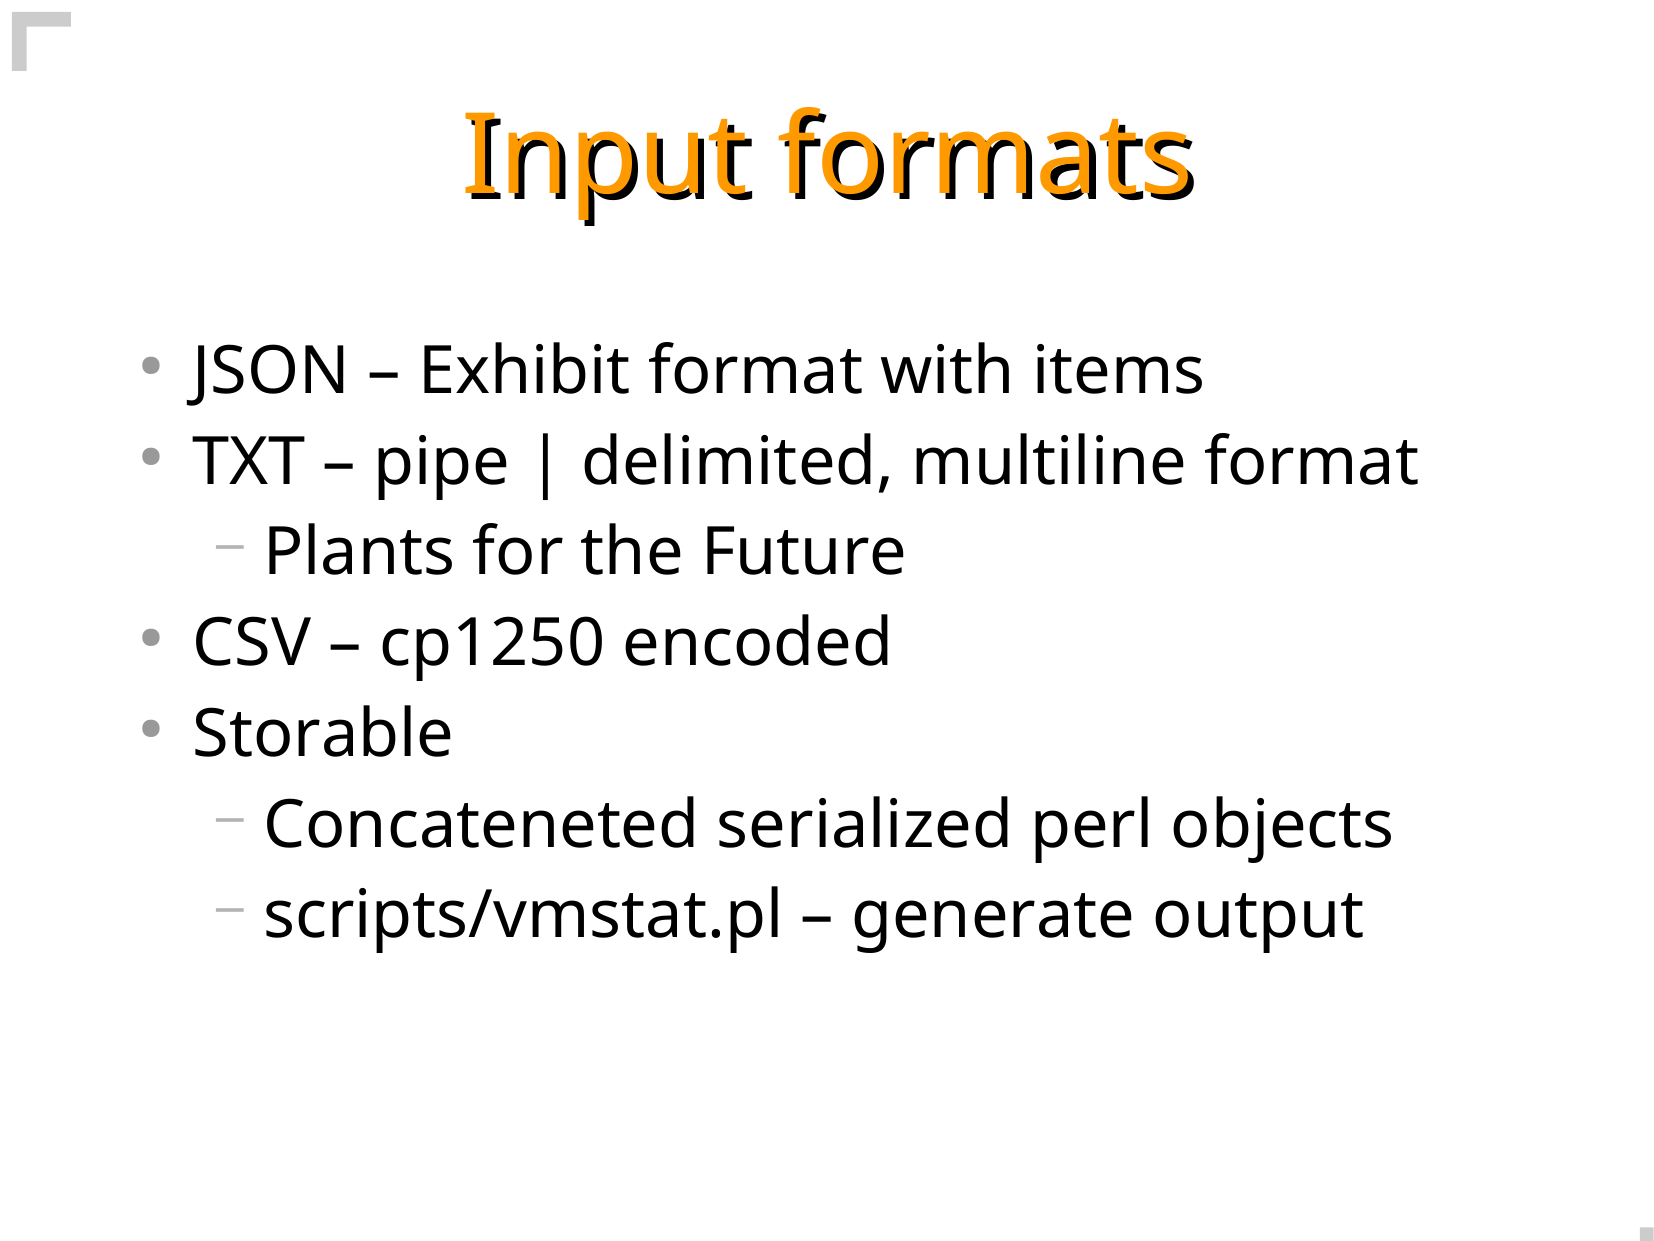

# Input formats
JSON – Exhibit format with items
TXT – pipe | delimited, multiline format
Plants for the Future
CSV – cp1250 encoded
Storable
Concateneted serialized perl objects
scripts/vmstat.pl – generate output